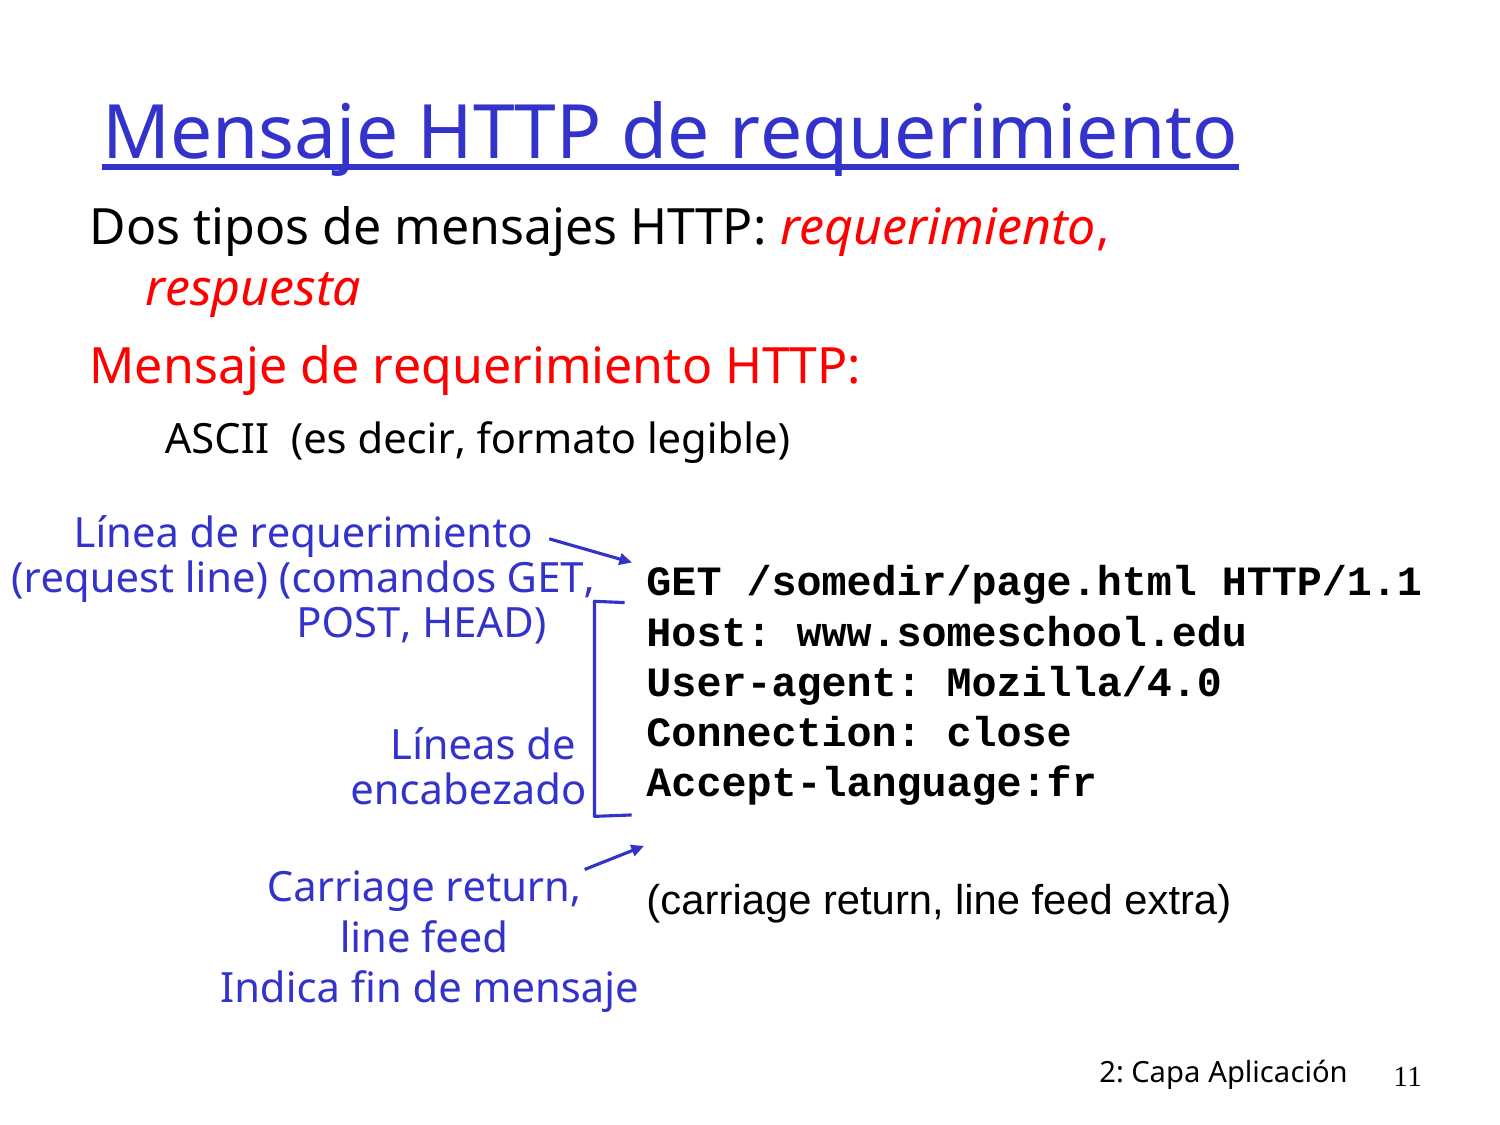

# Mensaje HTTP de requerimiento
Dos tipos de mensajes HTTP: requerimiento, respuesta
Mensaje de requerimiento HTTP:
ASCII (es decir, formato legible)
Línea de requerimiento
(request line) (comandos GET,
 POST, HEAD)
GET /somedir/page.html HTTP/1.1
Host: www.someschool.edu
User-agent: Mozilla/4.0
Connection: close
Accept-language:fr
(carriage return, line feed extra)
Líneas de
encabezado
Carriage return,
line feed
Indica fin de mensaje